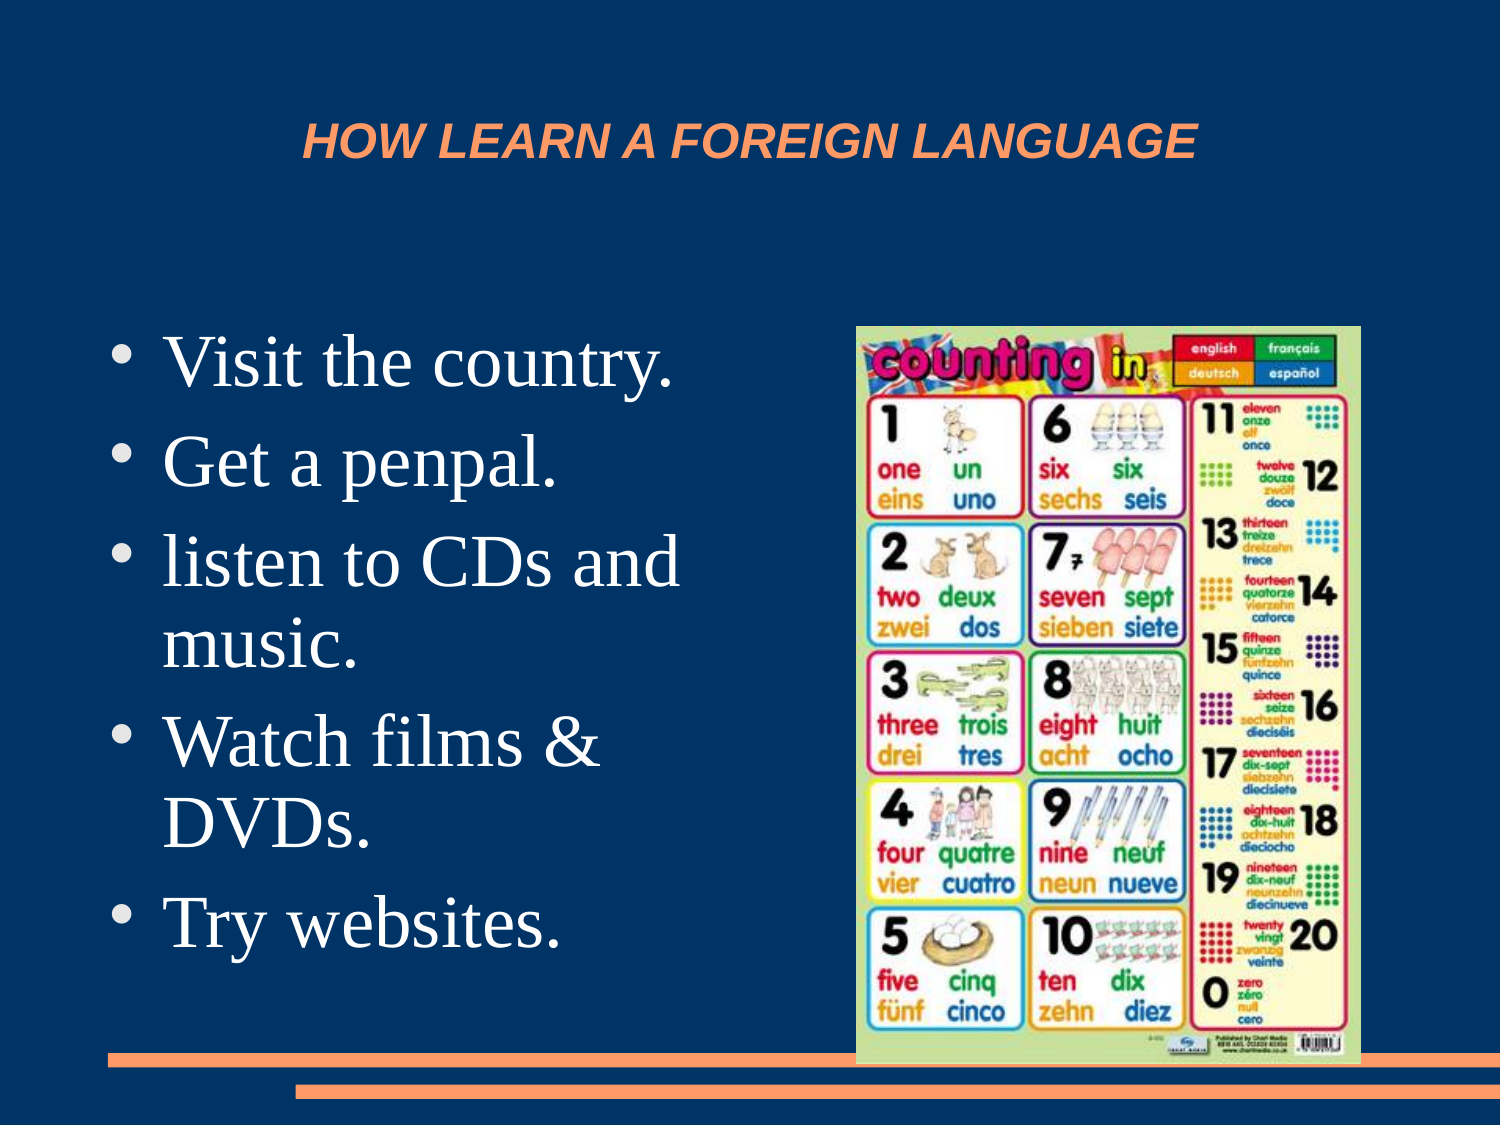

# HOW LEARN A FOREIGN LANGUAGE
Visit the country.
Get a penpal.
listen to CDs and music.
Watch films & DVDs.
Try websites.